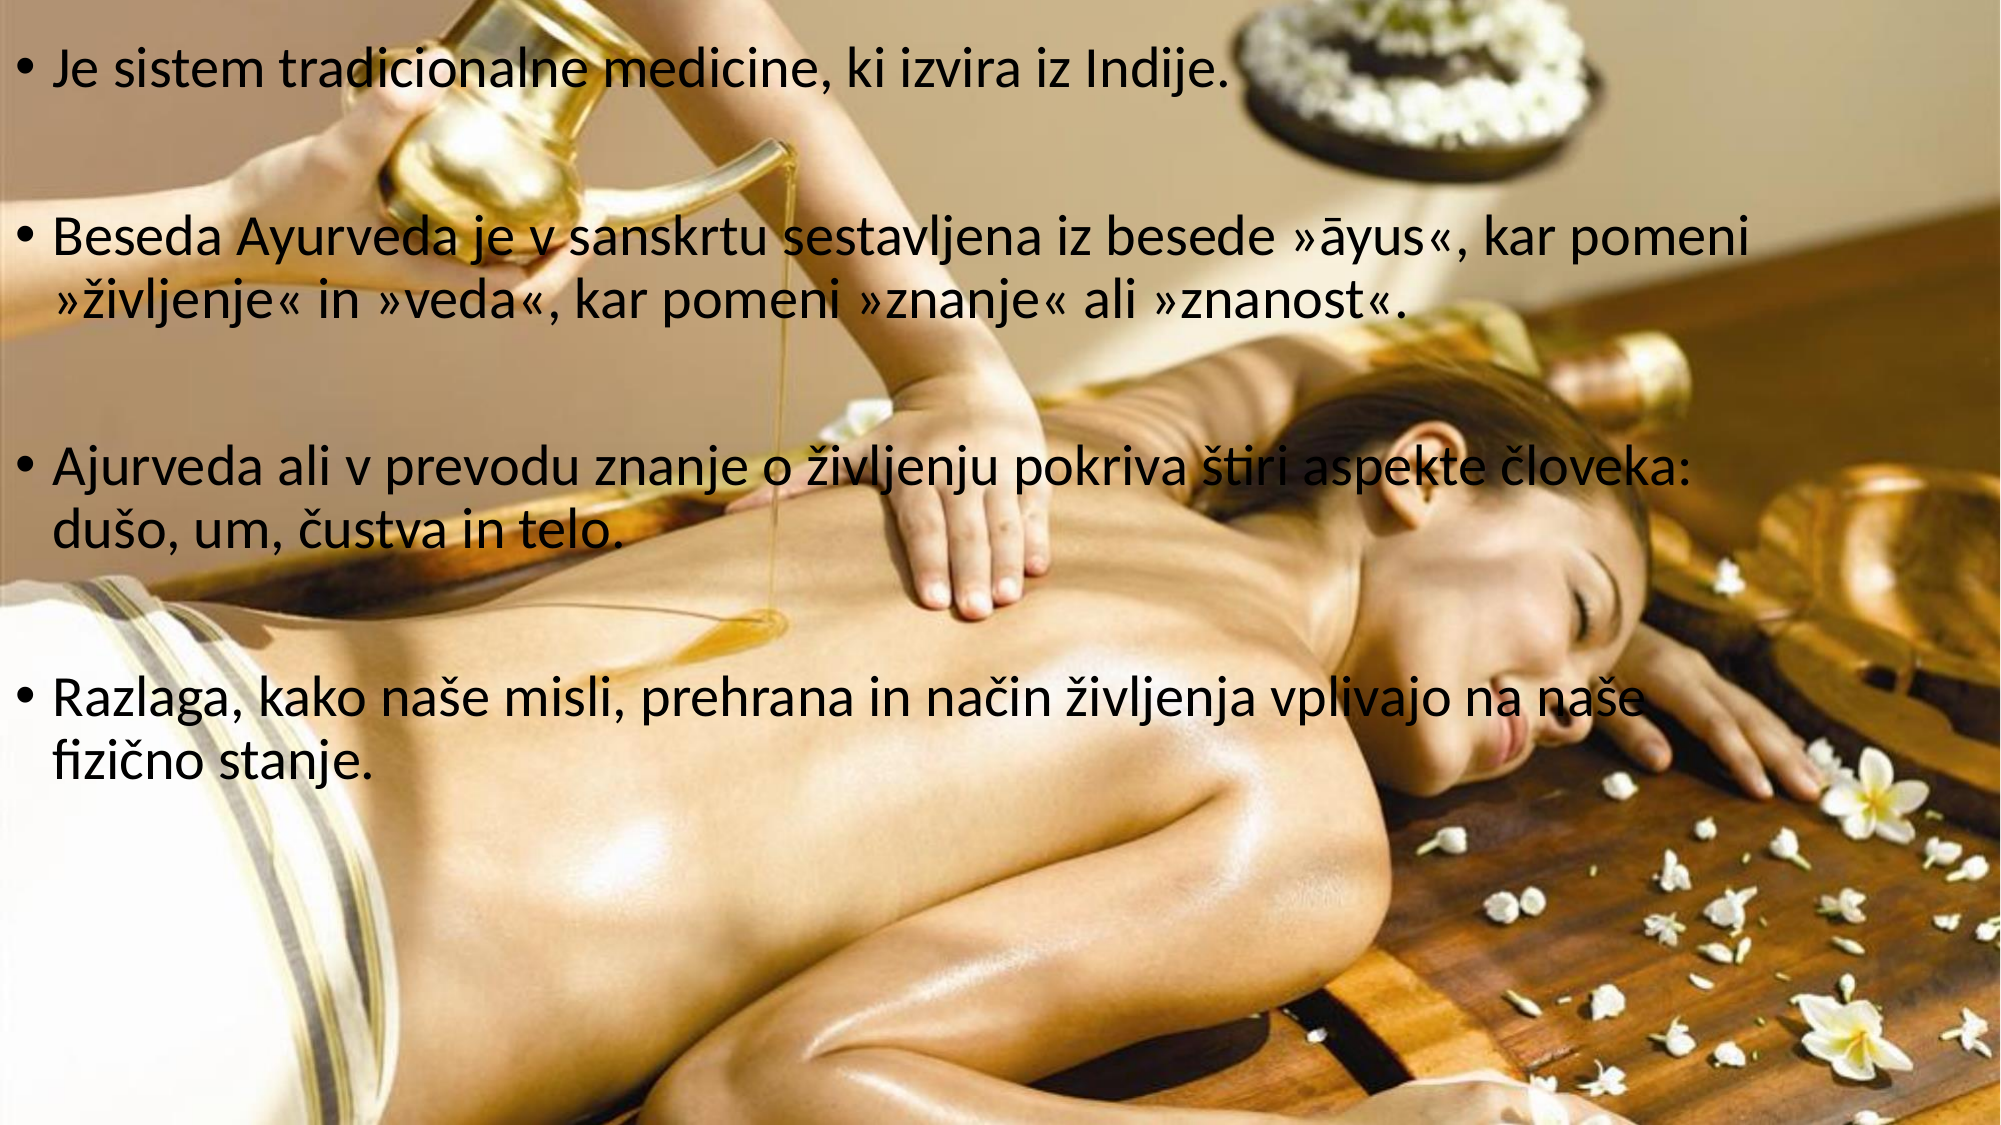

# Je sistem tradicionalne medicine, ki izvira iz Indije.
Beseda Ayurveda je v sanskrtu sestavljena iz besede »āyus«, kar pomeni »življenje« in »veda«, kar pomeni »znanje« ali »znanost«.
Ajurveda ali v prevodu znanje o življenju pokriva štiri aspekte človeka: dušo, um, čustva in telo.
Razlaga, kako naše misli, prehrana in način življenja vplivajo na naše fizično stanje.